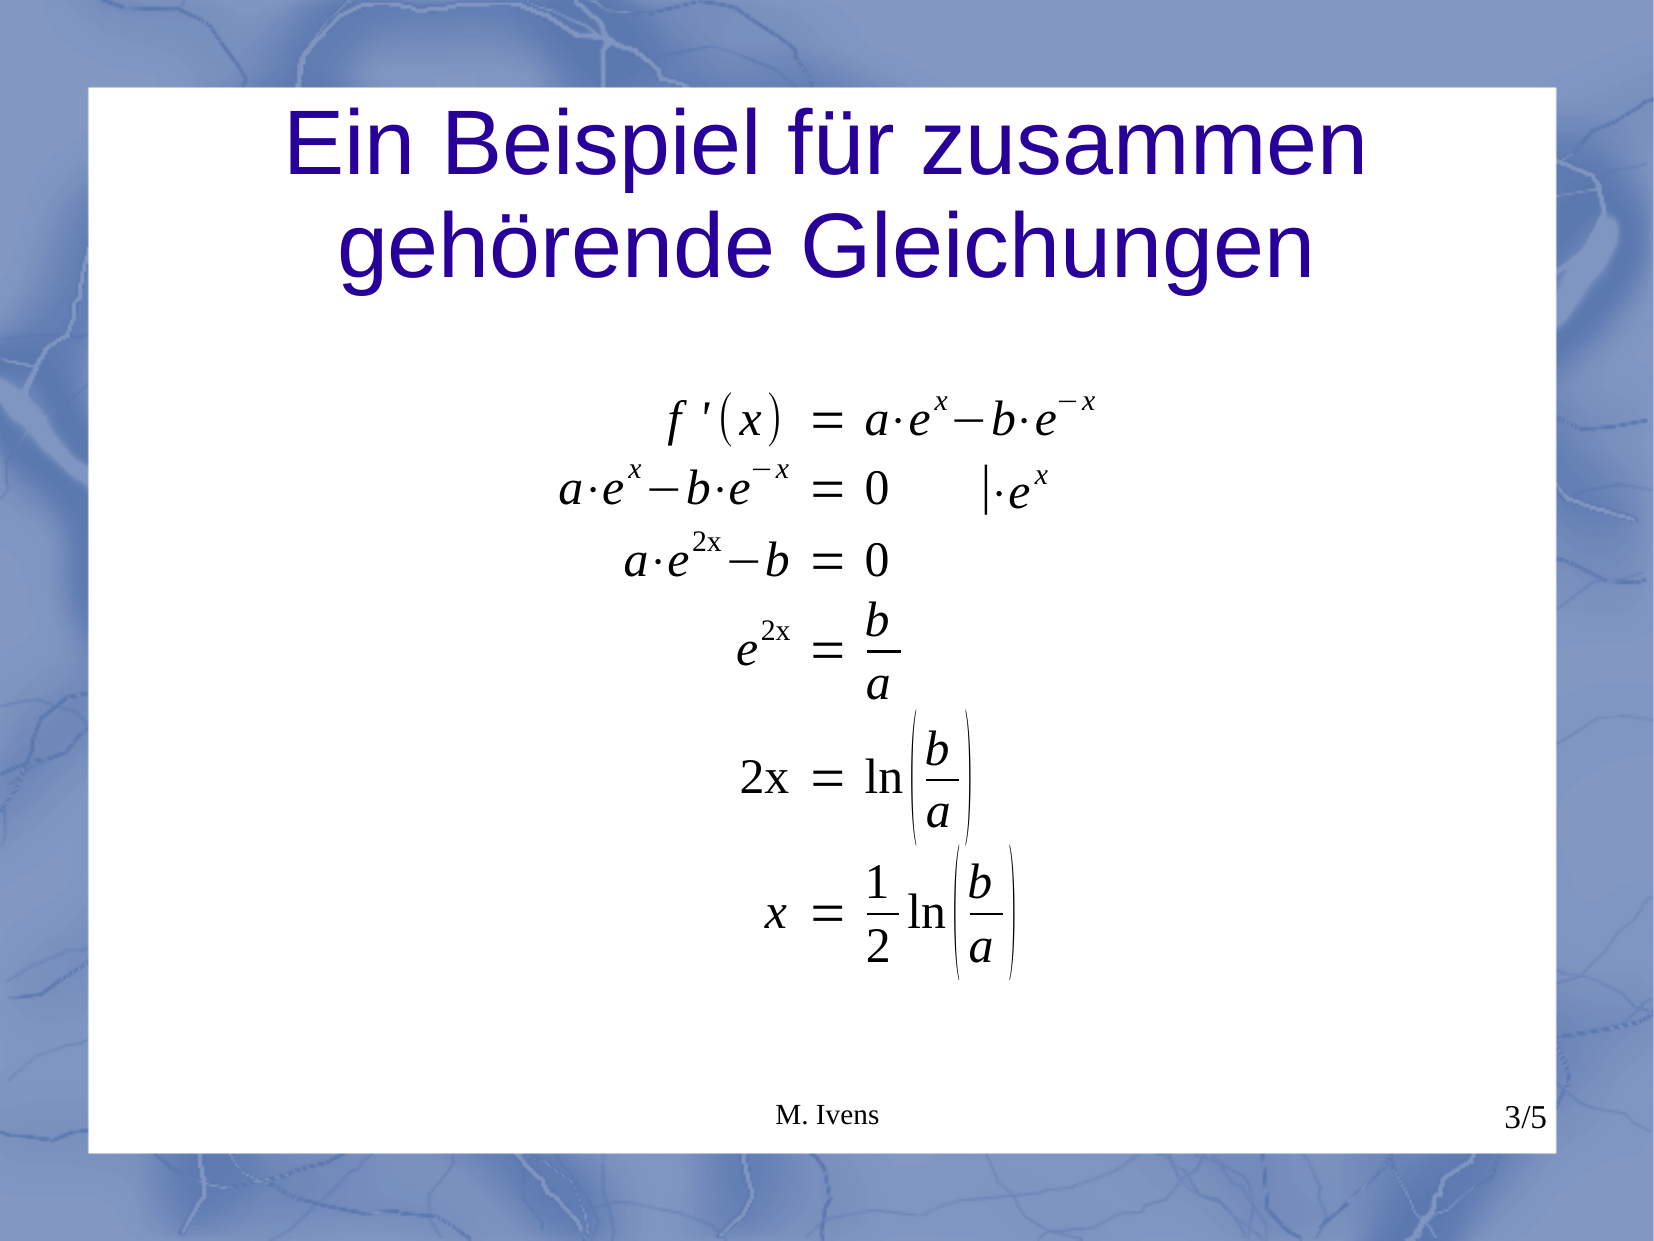

# Ein Beispiel für zusammen gehörende Gleichungen
M. Ivens
3